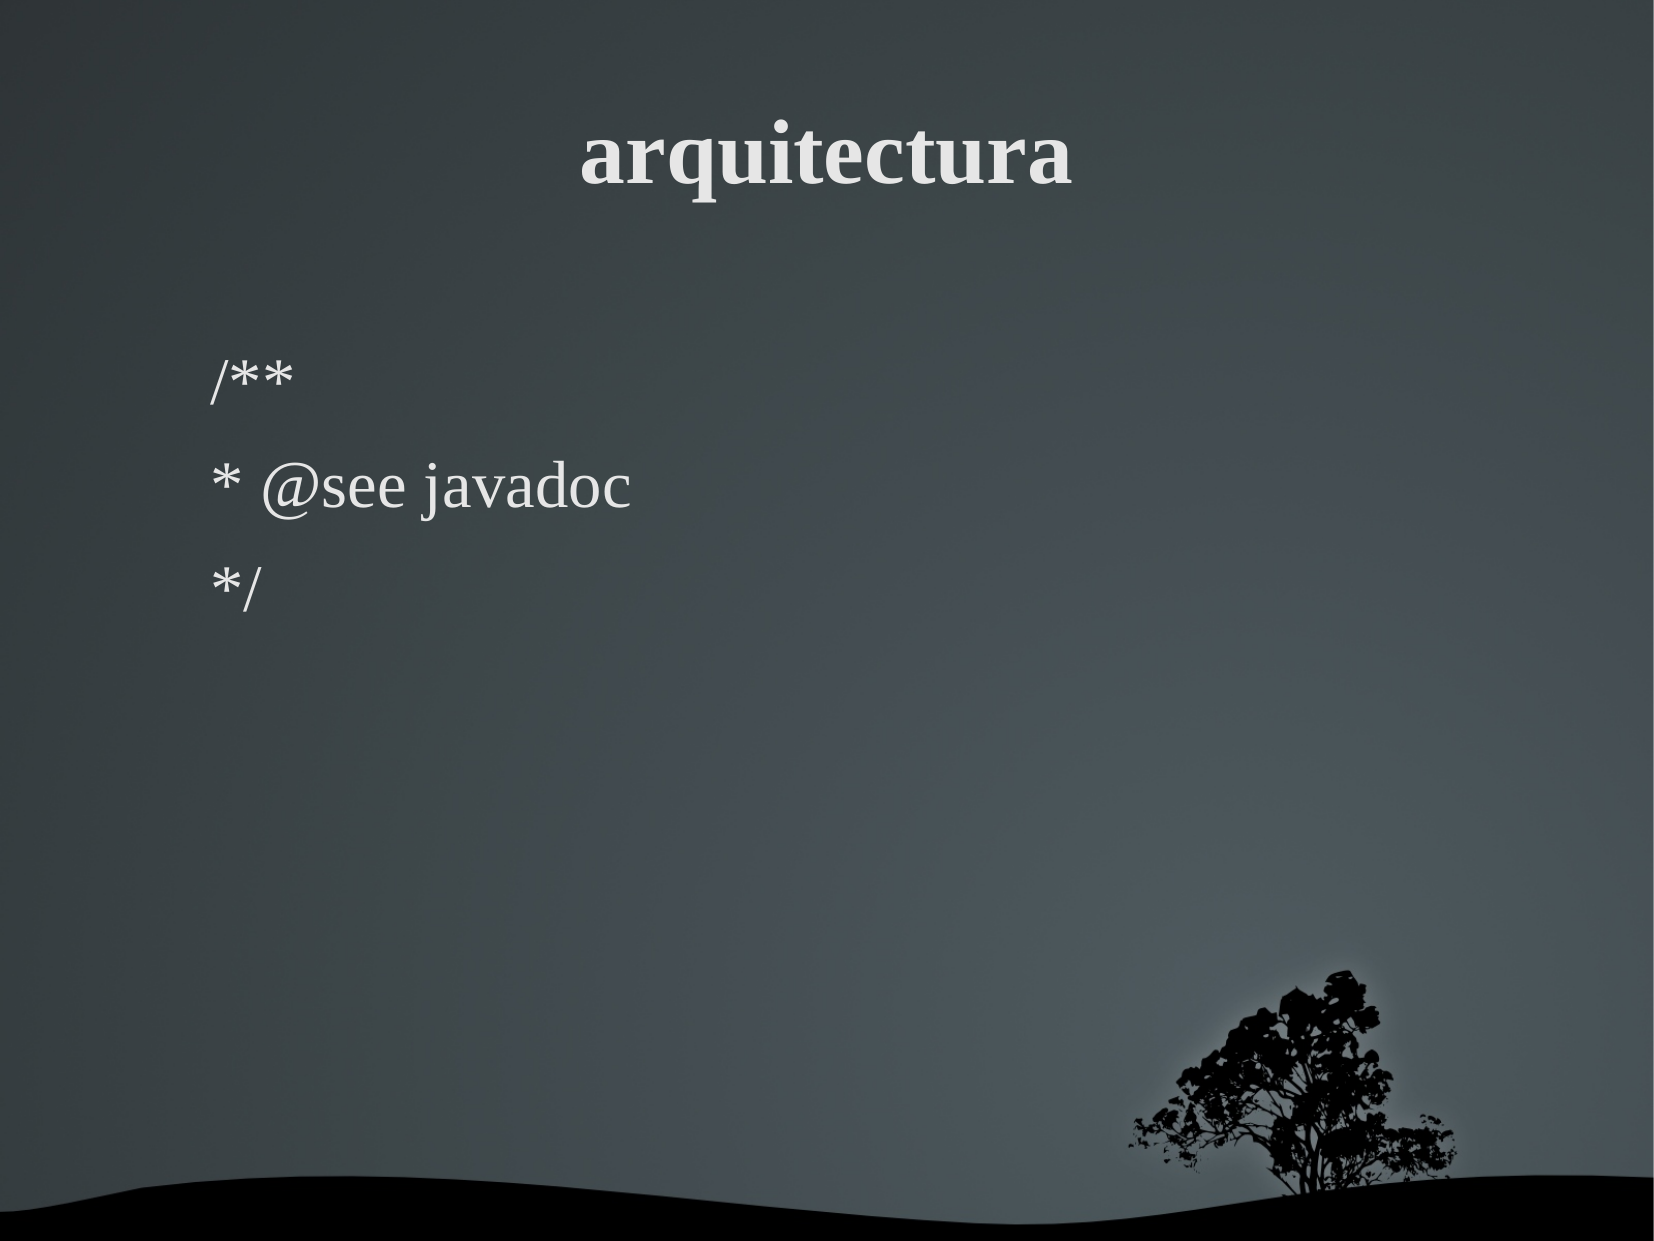

# arquitectura
/**
* @see javadoc
*/